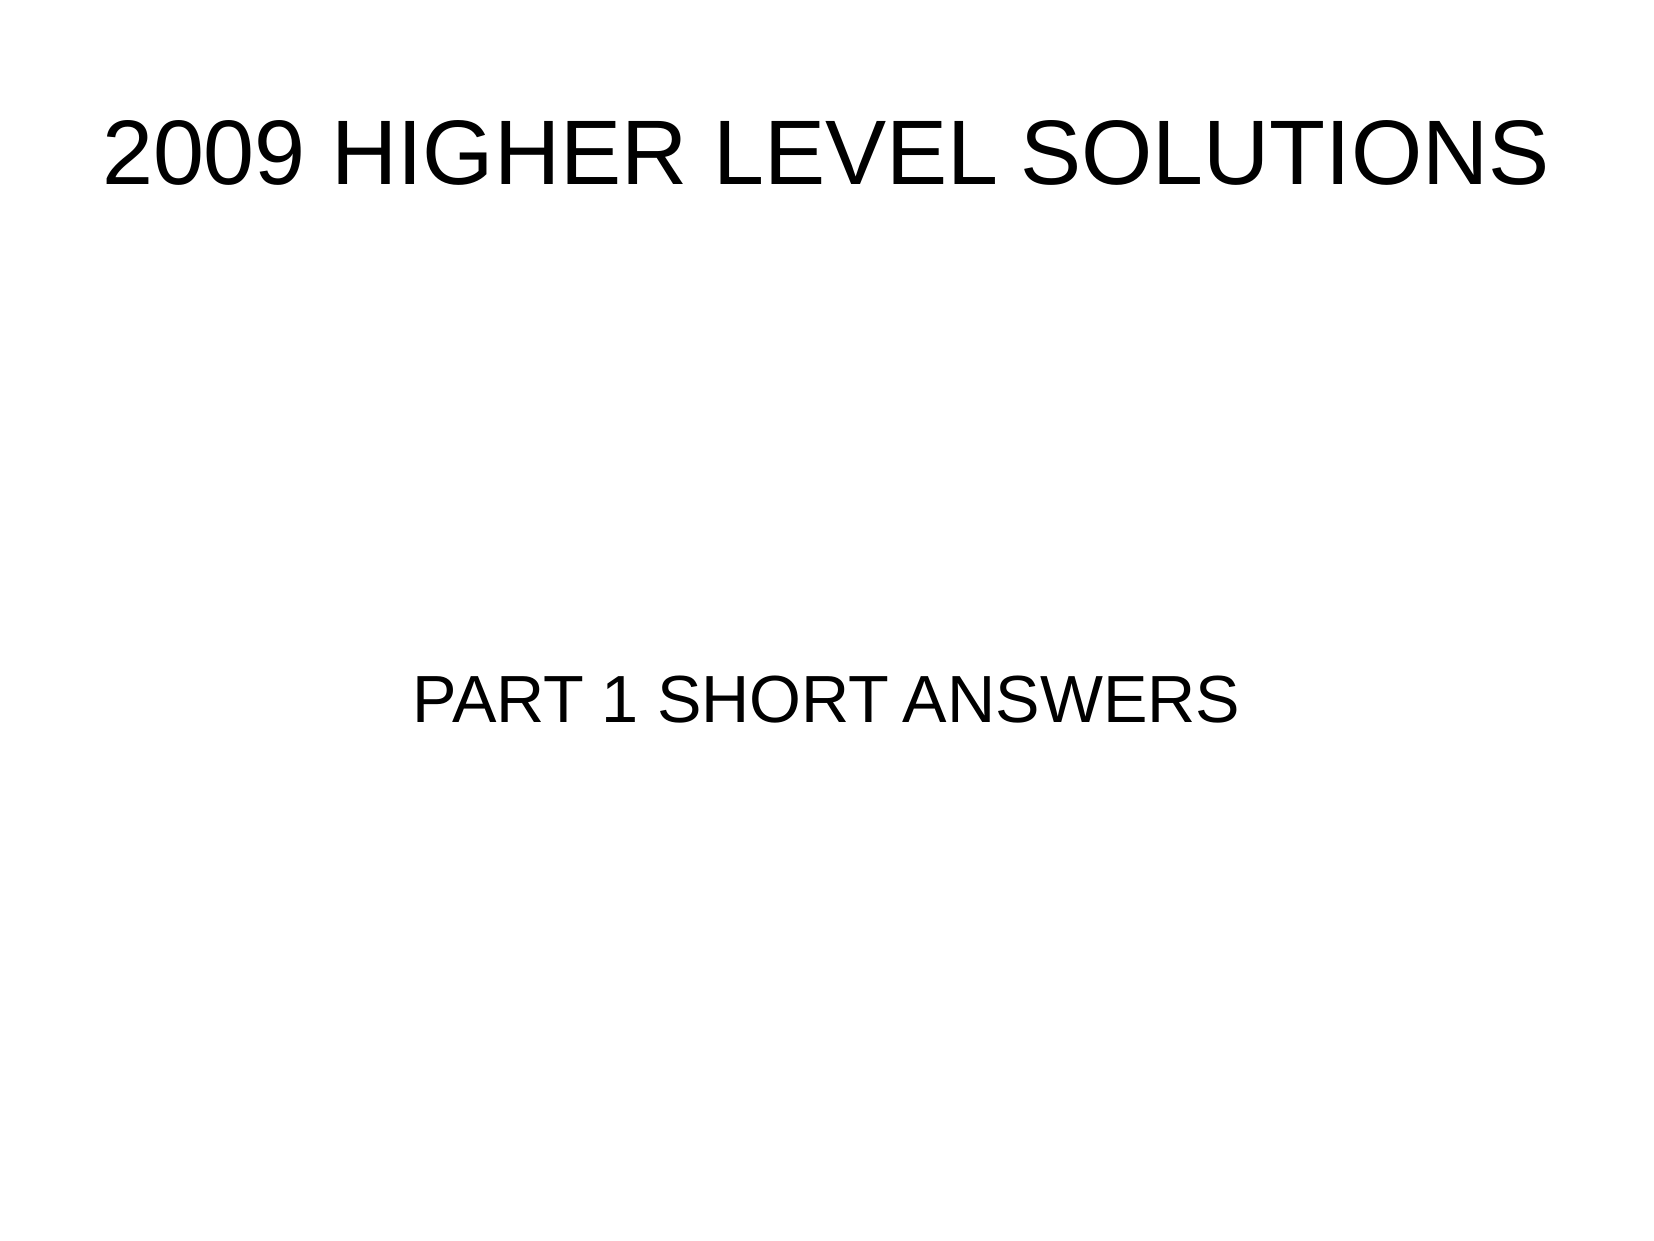

# 2009 HIGHER LEVEL SOLUTIONS
PART 1 SHORT ANSWERS